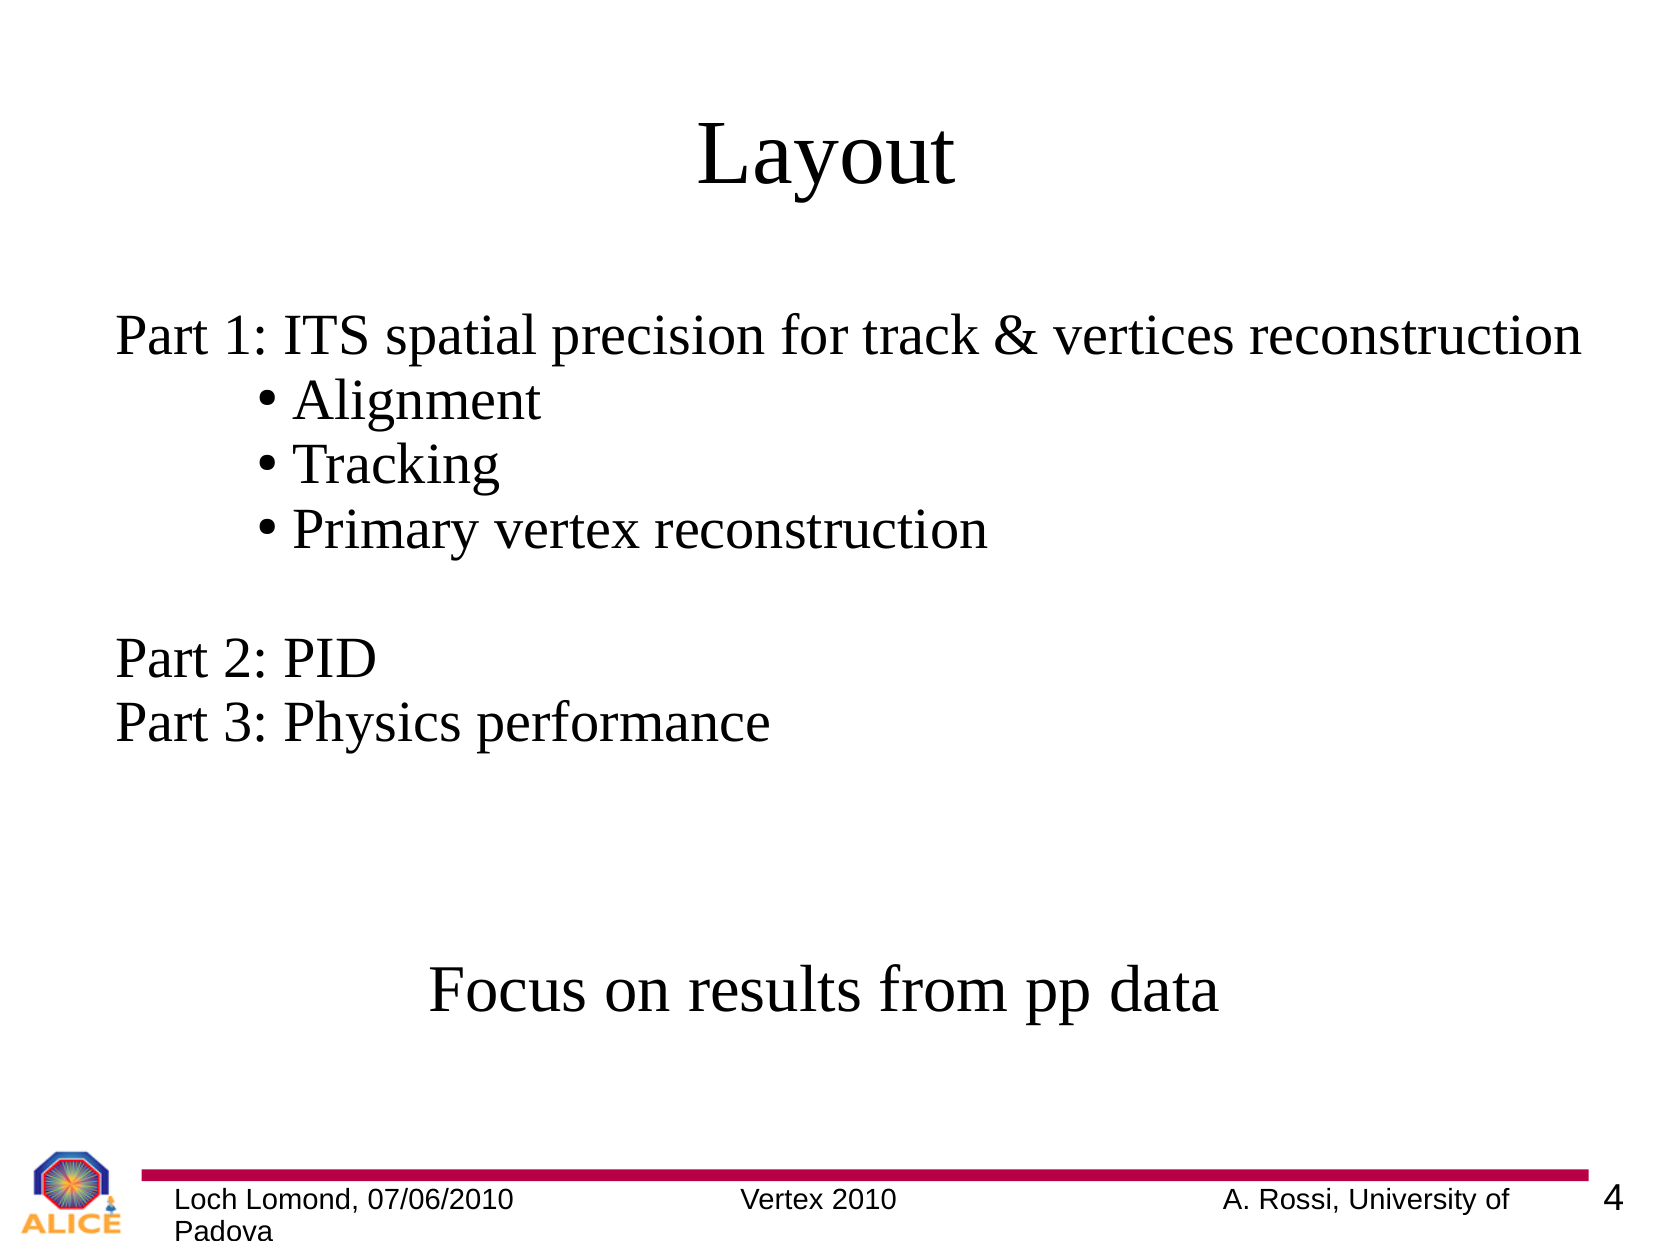

# Layout
Part 1: ITS spatial precision for track & vertices reconstruction
Alignment
Tracking
Primary vertex reconstruction
Part 2: PID
Part 3: Physics performance
Focus on results from pp data
Loch Lomond, 07/06/2010 		 Vertex 2010 		 A. Rossi, University of Padova
4